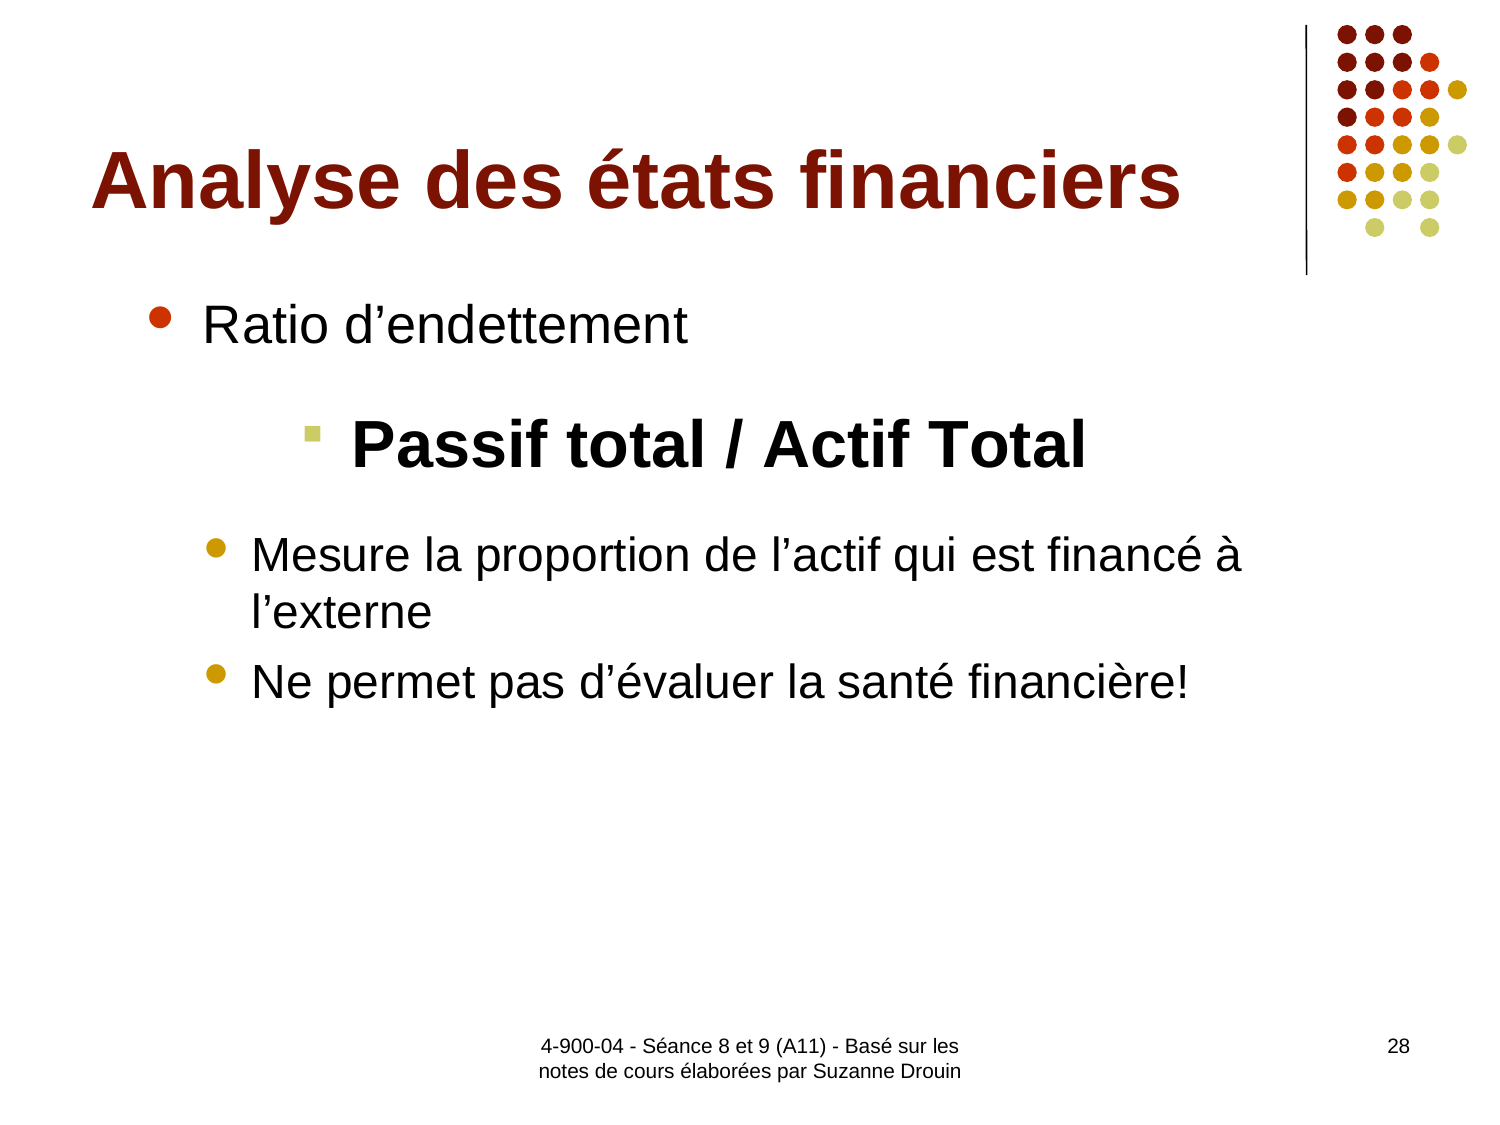

Analyse des états financiers
Ratio d’endettement
Passif total / Actif Total
Mesure la proportion de l’actif qui est financé à l’externe
Ne permet pas d’évaluer la santé financière!
4-900-04 - Séance 8 et 9 (A11) - Basé sur les notes de cours élaborées par Suzanne Drouin